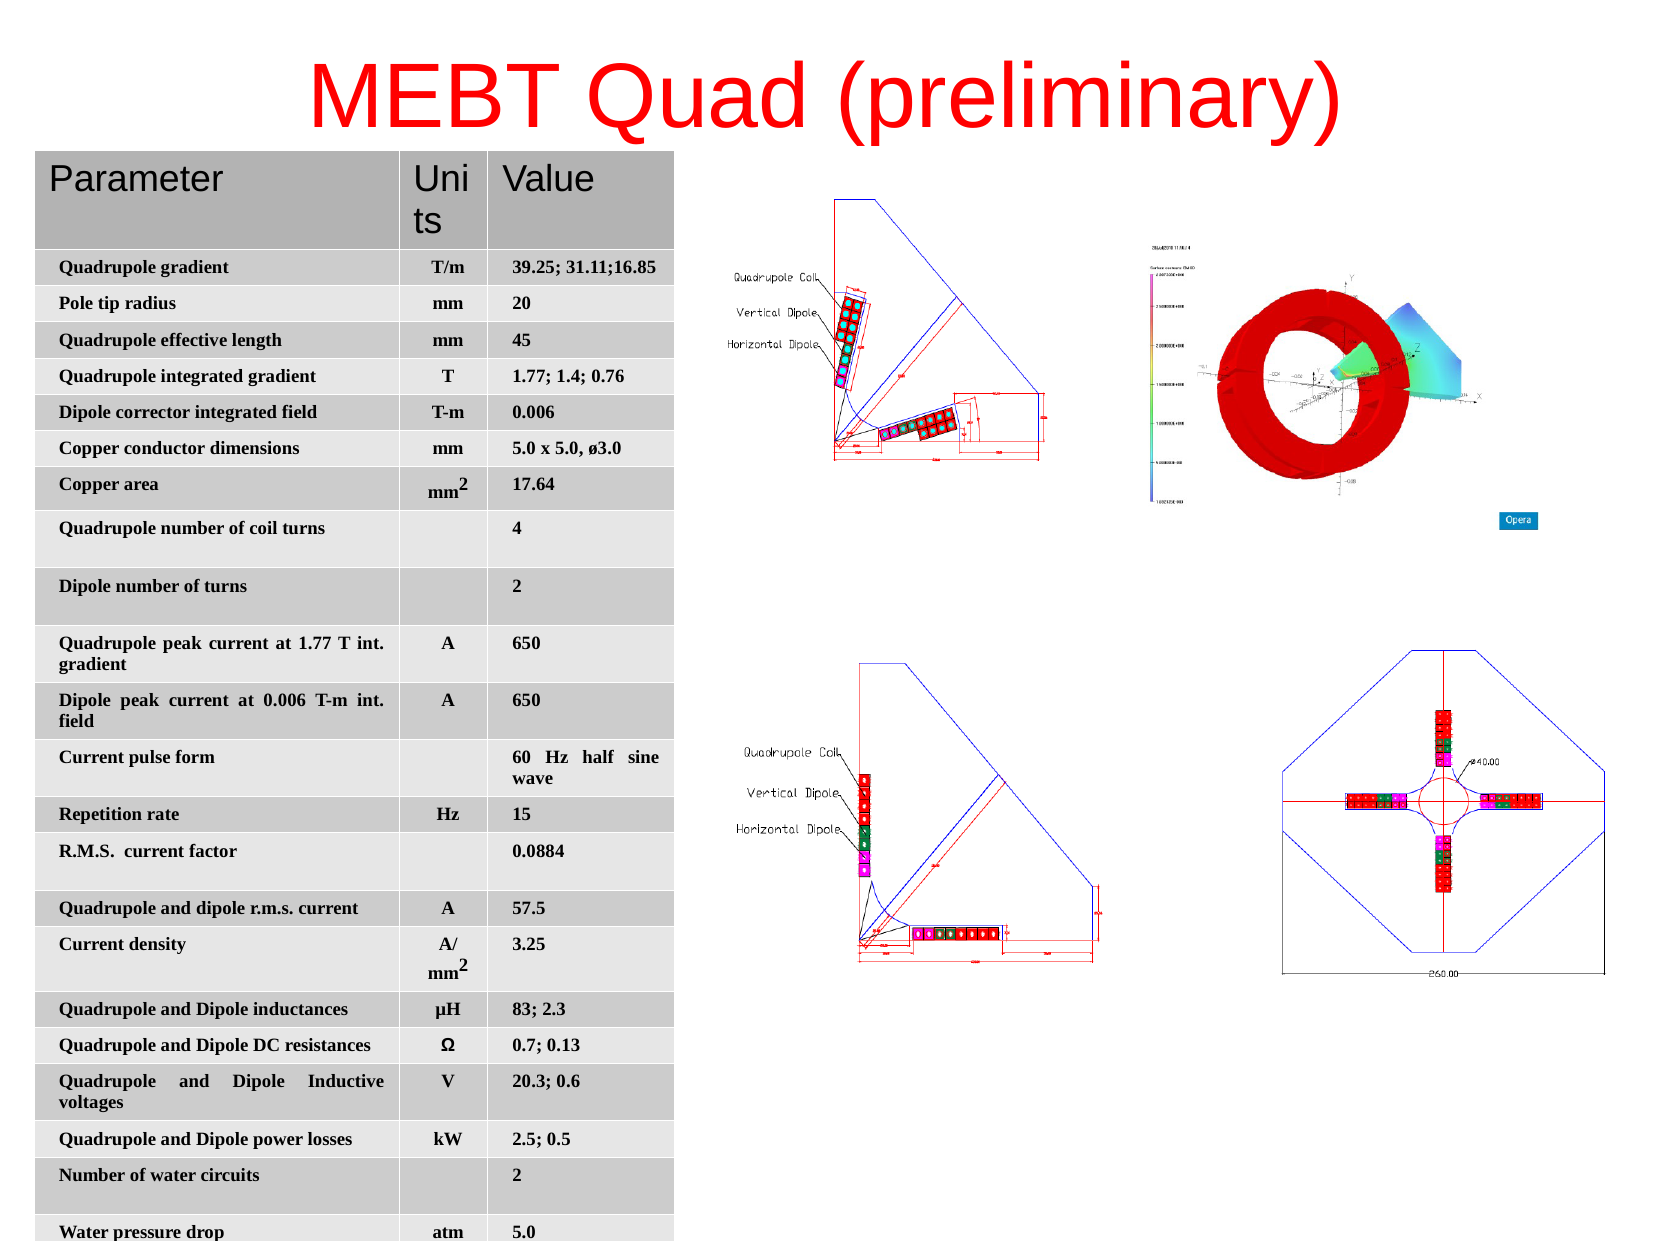

# MEBT Quad (preliminary)
| Parameter | Units | Value |
| --- | --- | --- |
| Quadrupole gradient | T/m | 39.25; 31.11;16.85 |
| Pole tip radius | mm | 20 |
| Quadrupole effective length | mm | 45 |
| Quadrupole integrated gradient | T | 1.77; 1.4; 0.76 |
| Dipole corrector integrated field | T-m | 0.006 |
| Copper conductor dimensions | mm | 5.0 x 5.0, ø3.0 |
| Copper area | mm2 | 17.64 |
| Quadrupole number of coil turns | | 4 |
| Dipole number of turns | | 2 |
| Quadrupole peak current at 1.77 T int. gradient | A | 650 |
| Dipole peak current at 0.006 T-m int. field | A | 650 |
| Current pulse form | | 60 Hz half sine wave |
| Repetition rate | Hz | 15 |
| R.M.S. current factor | | 0.0884 |
| Quadrupole and dipole r.m.s. current | A | 57.5 |
| Current density | A/mm2 | 3.25 |
| Quadrupole and Dipole inductances | µH | 83; 2.3 |
| Quadrupole and Dipole DC resistances | Ω | 0.7; 0.13 |
| Quadrupole and Dipole Inductive voltages | V | 20.3; 0.6 |
| Quadrupole and Dipole power losses | kW | 2.5; 0.5 |
| Number of water circuits | | 2 |
| Water pressure drop | atm | 5.0 |
| Water flow | l/min | 3.0 |
| Water temperature rise | °C | 14 |